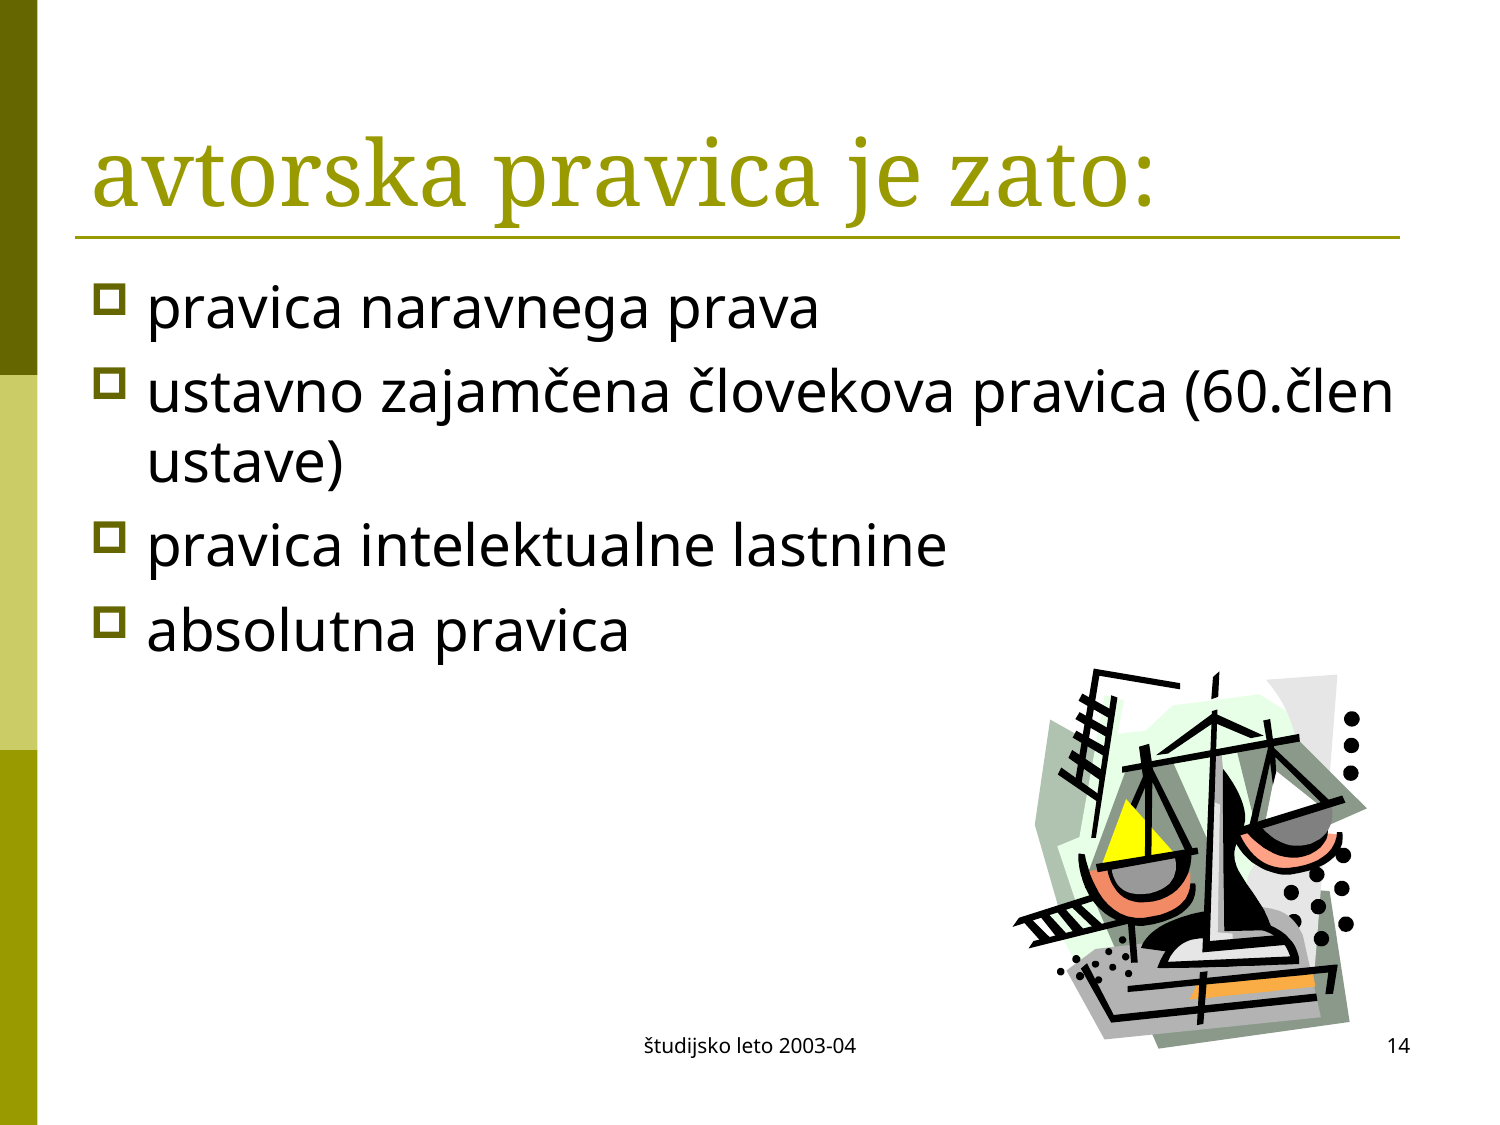

# avtorska pravica je zato:
pravica naravnega prava
ustavno zajamčena človekova pravica (60.člen ustave)
pravica intelektualne lastnine
absolutna pravica
študijsko leto 2003-04